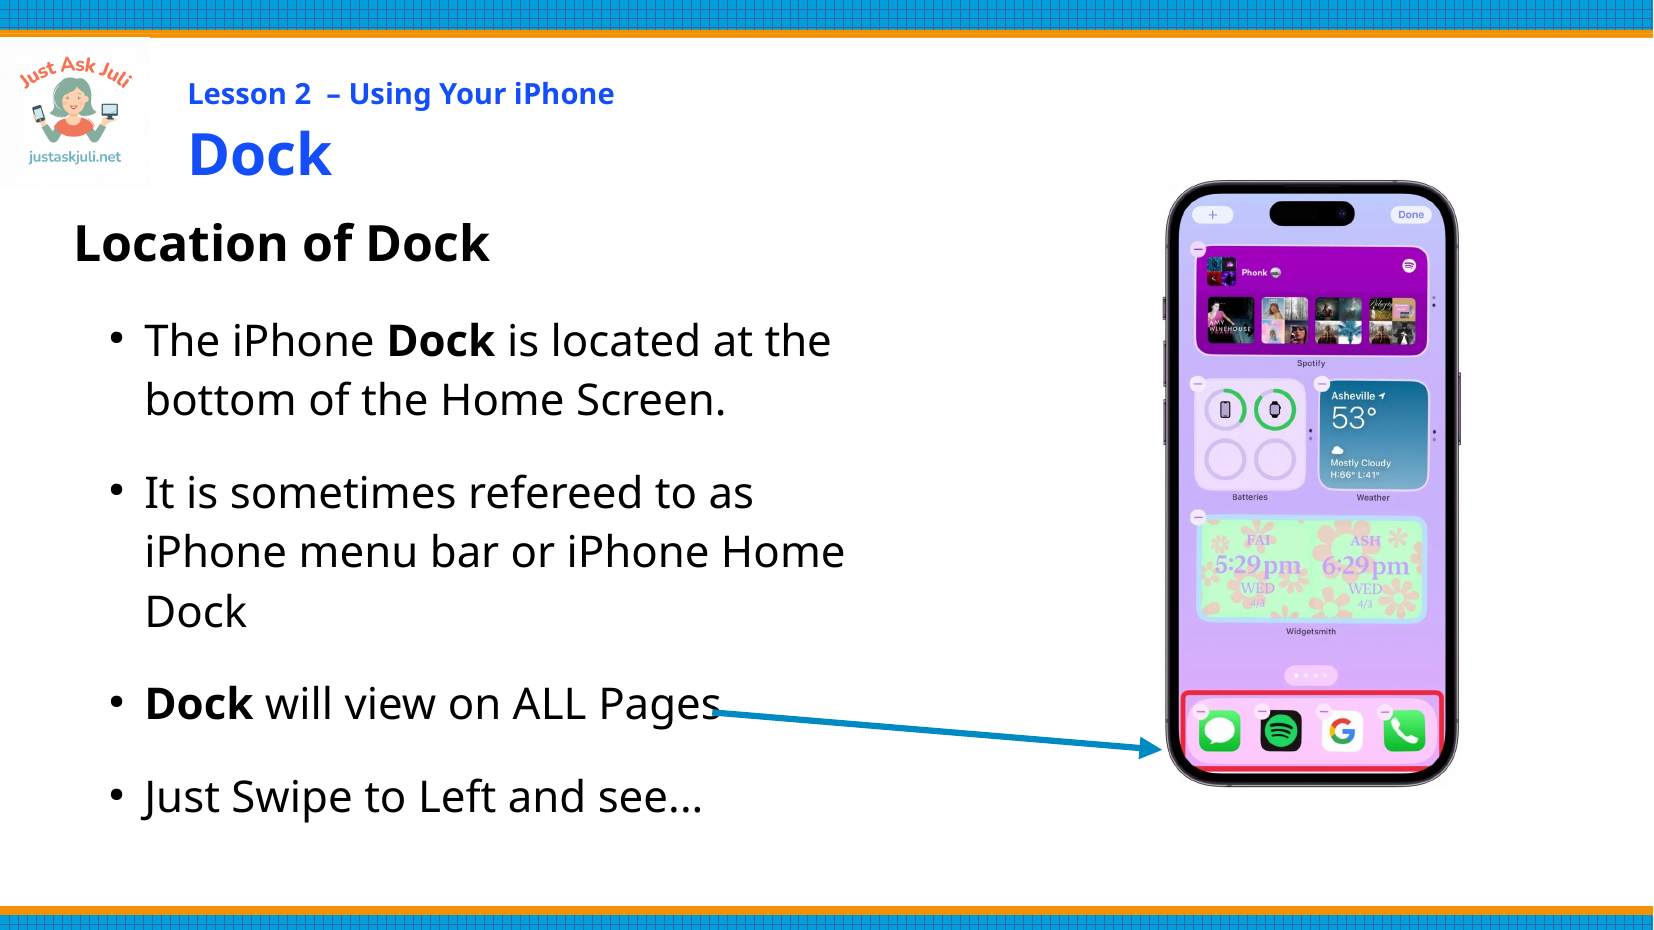

Lesson 2 – Using Your iPhone
Dock
Location of Dock
The iPhone Dock is located at the bottom of the Home Screen.
It is sometimes refereed to as iPhone menu bar or iPhone Home Dock
Dock will view on ALL Pages
Just Swipe to Left and see...